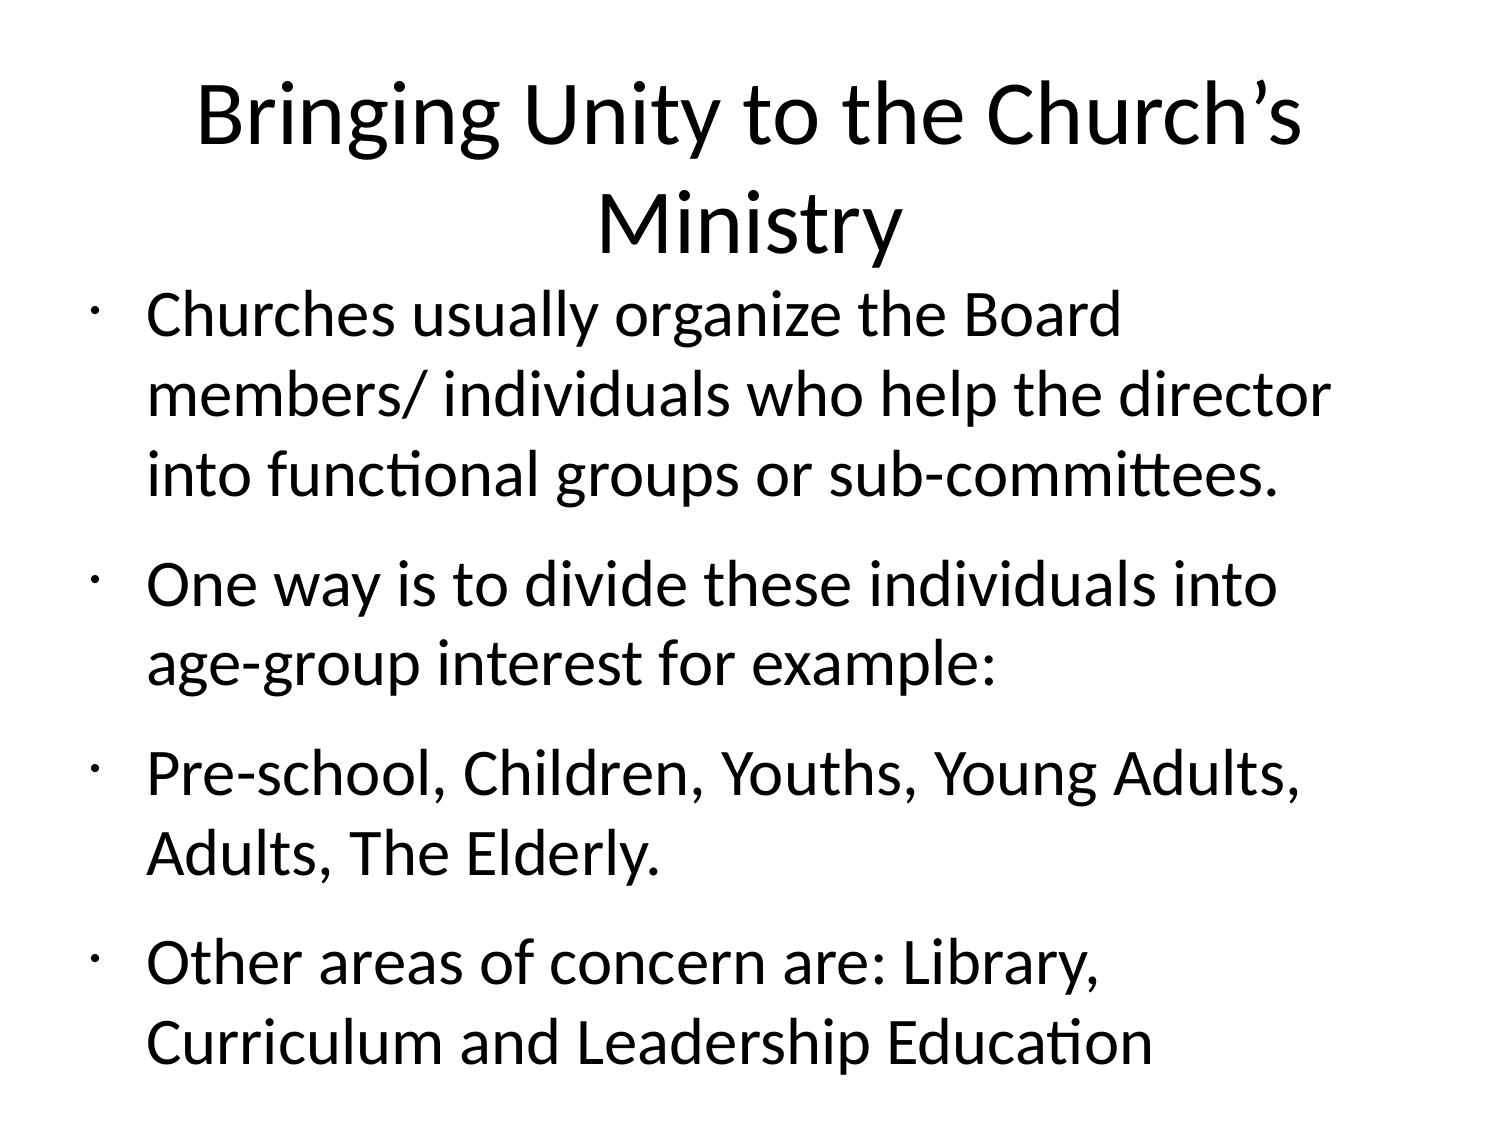

# Bringing Unity to the Church’s Ministry
Churches usually organize the Board members/ individuals who help the director into functional groups or sub-committees.
One way is to divide these individuals into age-group interest for example:
Pre-school, Children, Youths, Young Adults, Adults, The Elderly.
Other areas of concern are: Library, Curriculum and Leadership Education